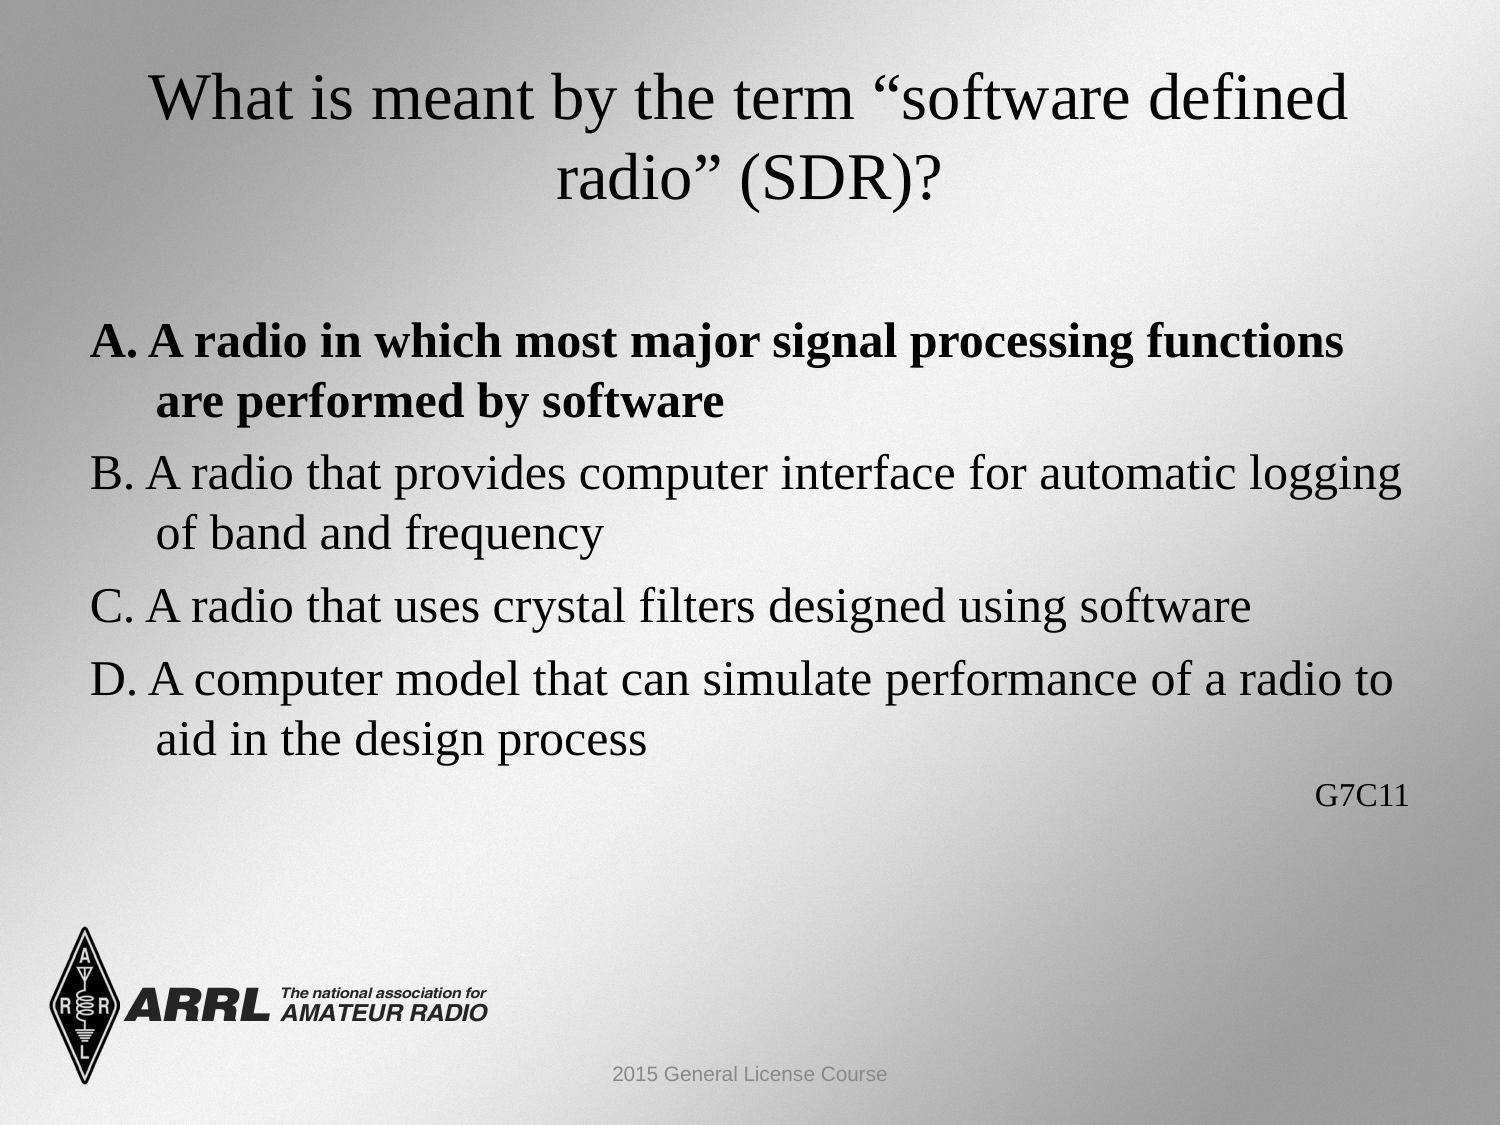

# What is meant by the term “software defined radio” (SDR)?
A. A radio in which most major signal processing functions are performed by software
B. A radio that provides computer interface for automatic logging of band and frequency
C. A radio that uses crystal filters designed using software
D. A computer model that can simulate performance of a radio to aid in the design process
 G7C11
2015 General License Course